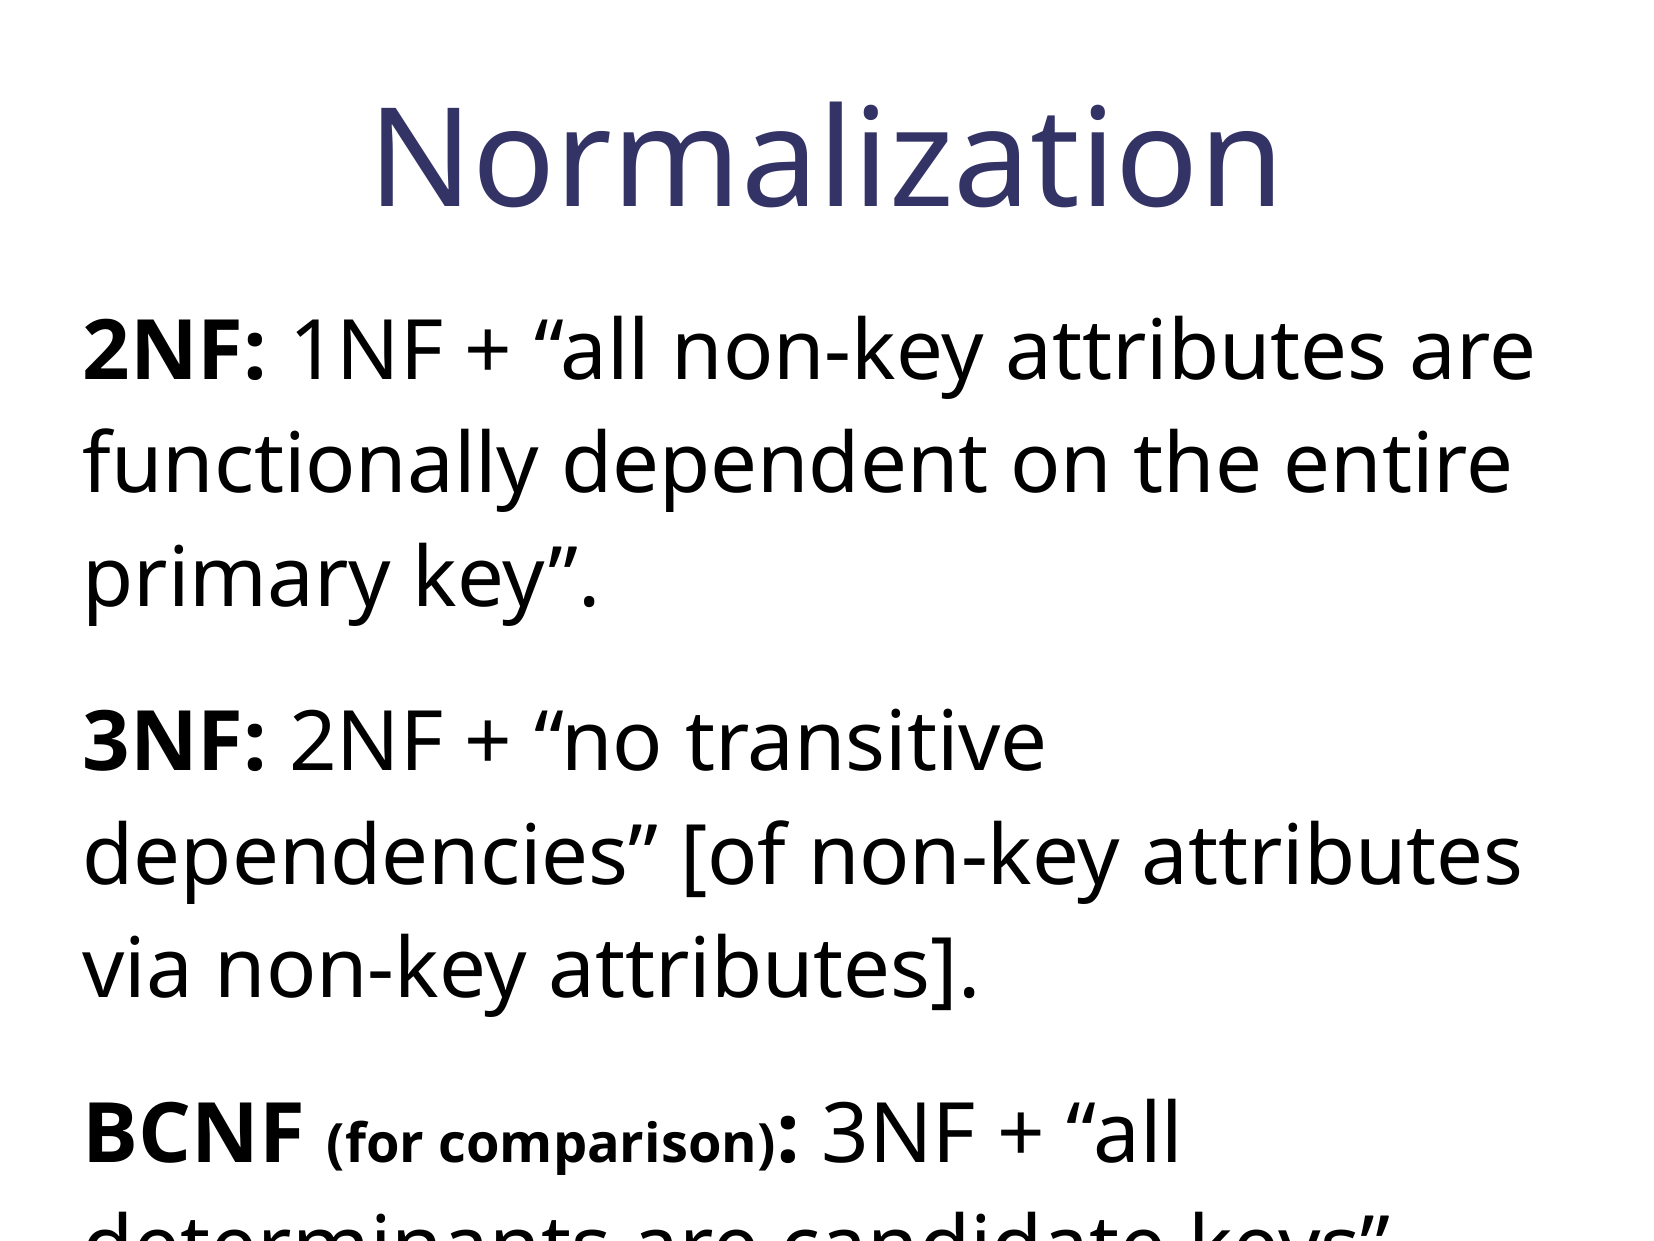

# Normalization
2NF: 1NF + “all non-key attributes are functionally dependent on the entire primary key”.
3NF: 2NF + “no transitive dependencies” [of non-key attributes via non-key attributes].
BCNF (for comparison): 3NF + “all determinants are candidate keys”.